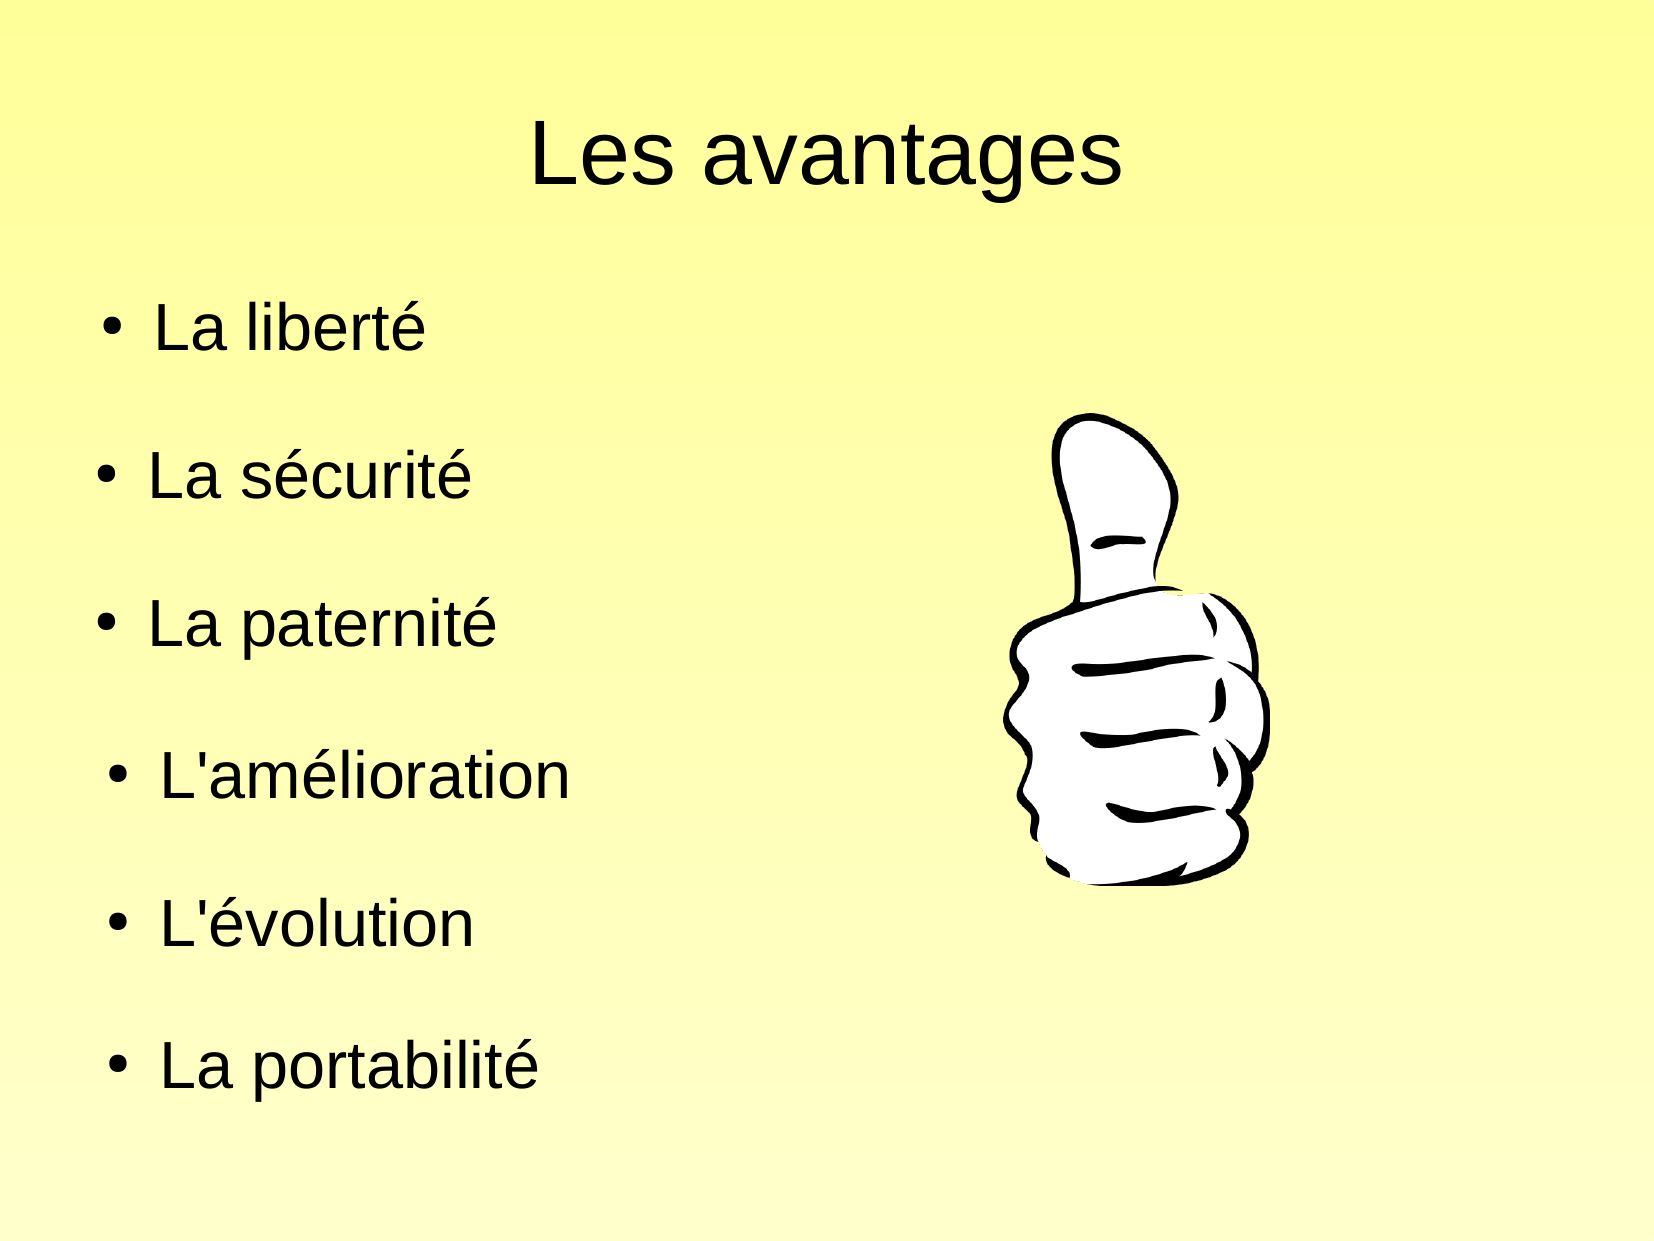

# Les avantages
La liberté
La sécurité
La paternité
L'amélioration
L'évolution
La portabilité